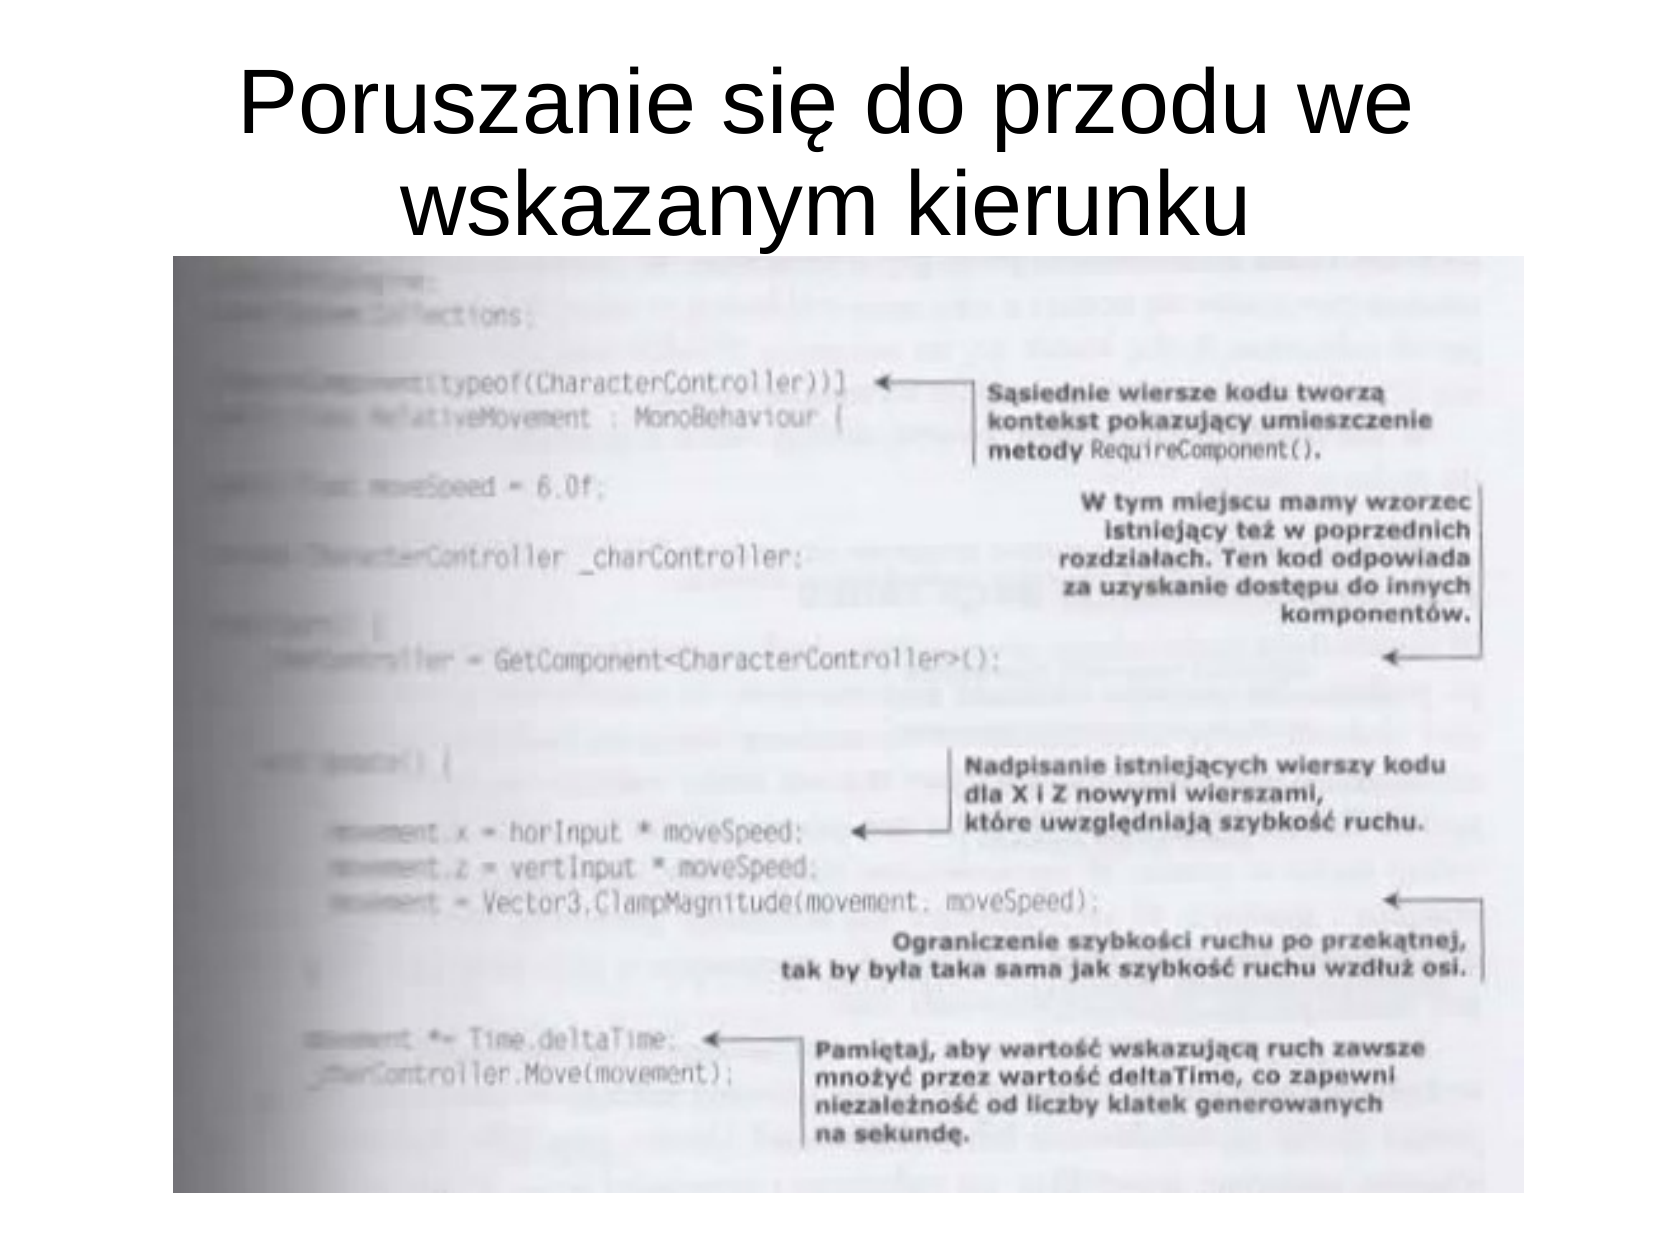

# Poruszanie się do przodu we wskazanym kierunku